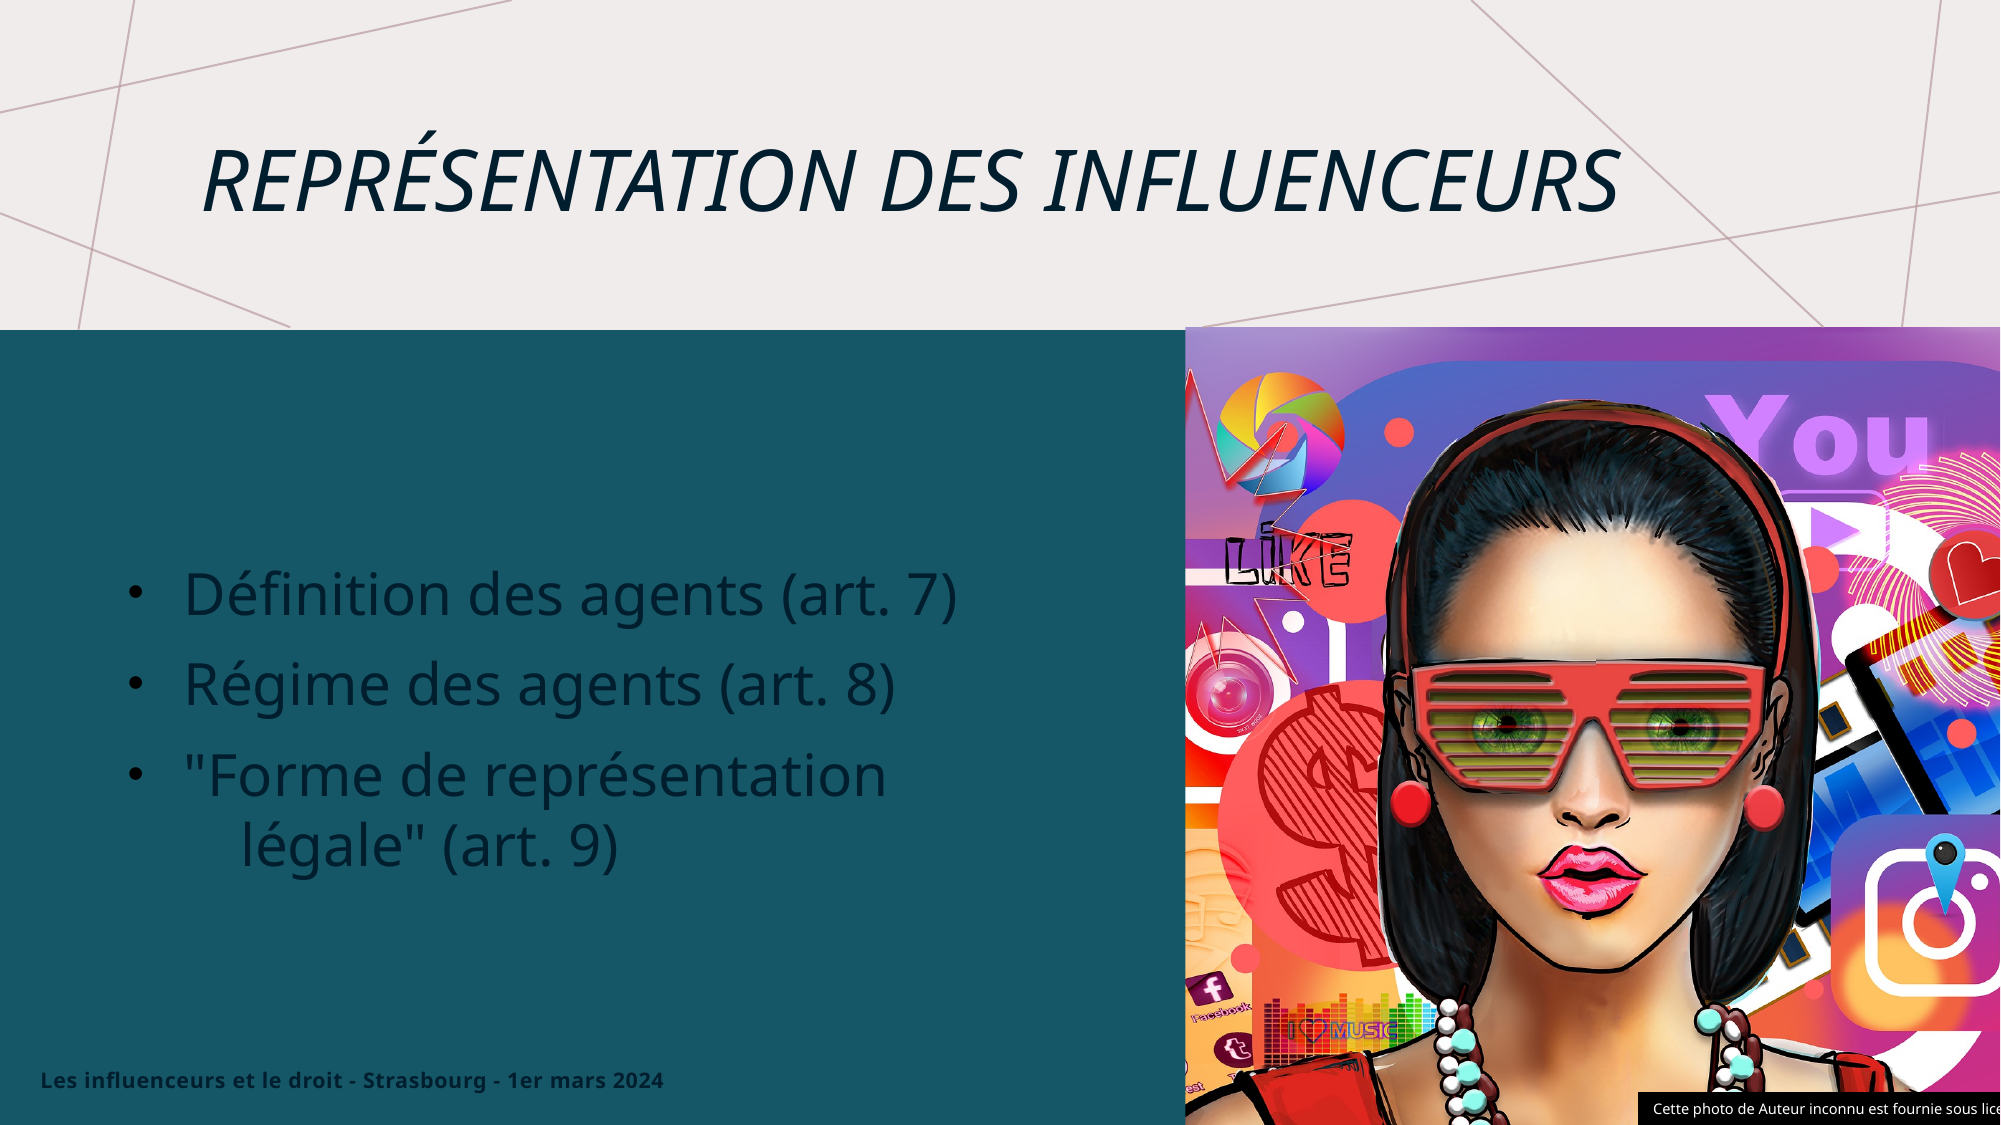

# Représentation des influenceurs
Définition des agents (art. 7)
Régime des agents (art. 8)
"Forme de représentation légale" (art. 9)
Les influenceurs et le droit - Strasbourg - 1er mars 2024
Cette photo de Auteur inconnu est fournie sous licence CC BY.